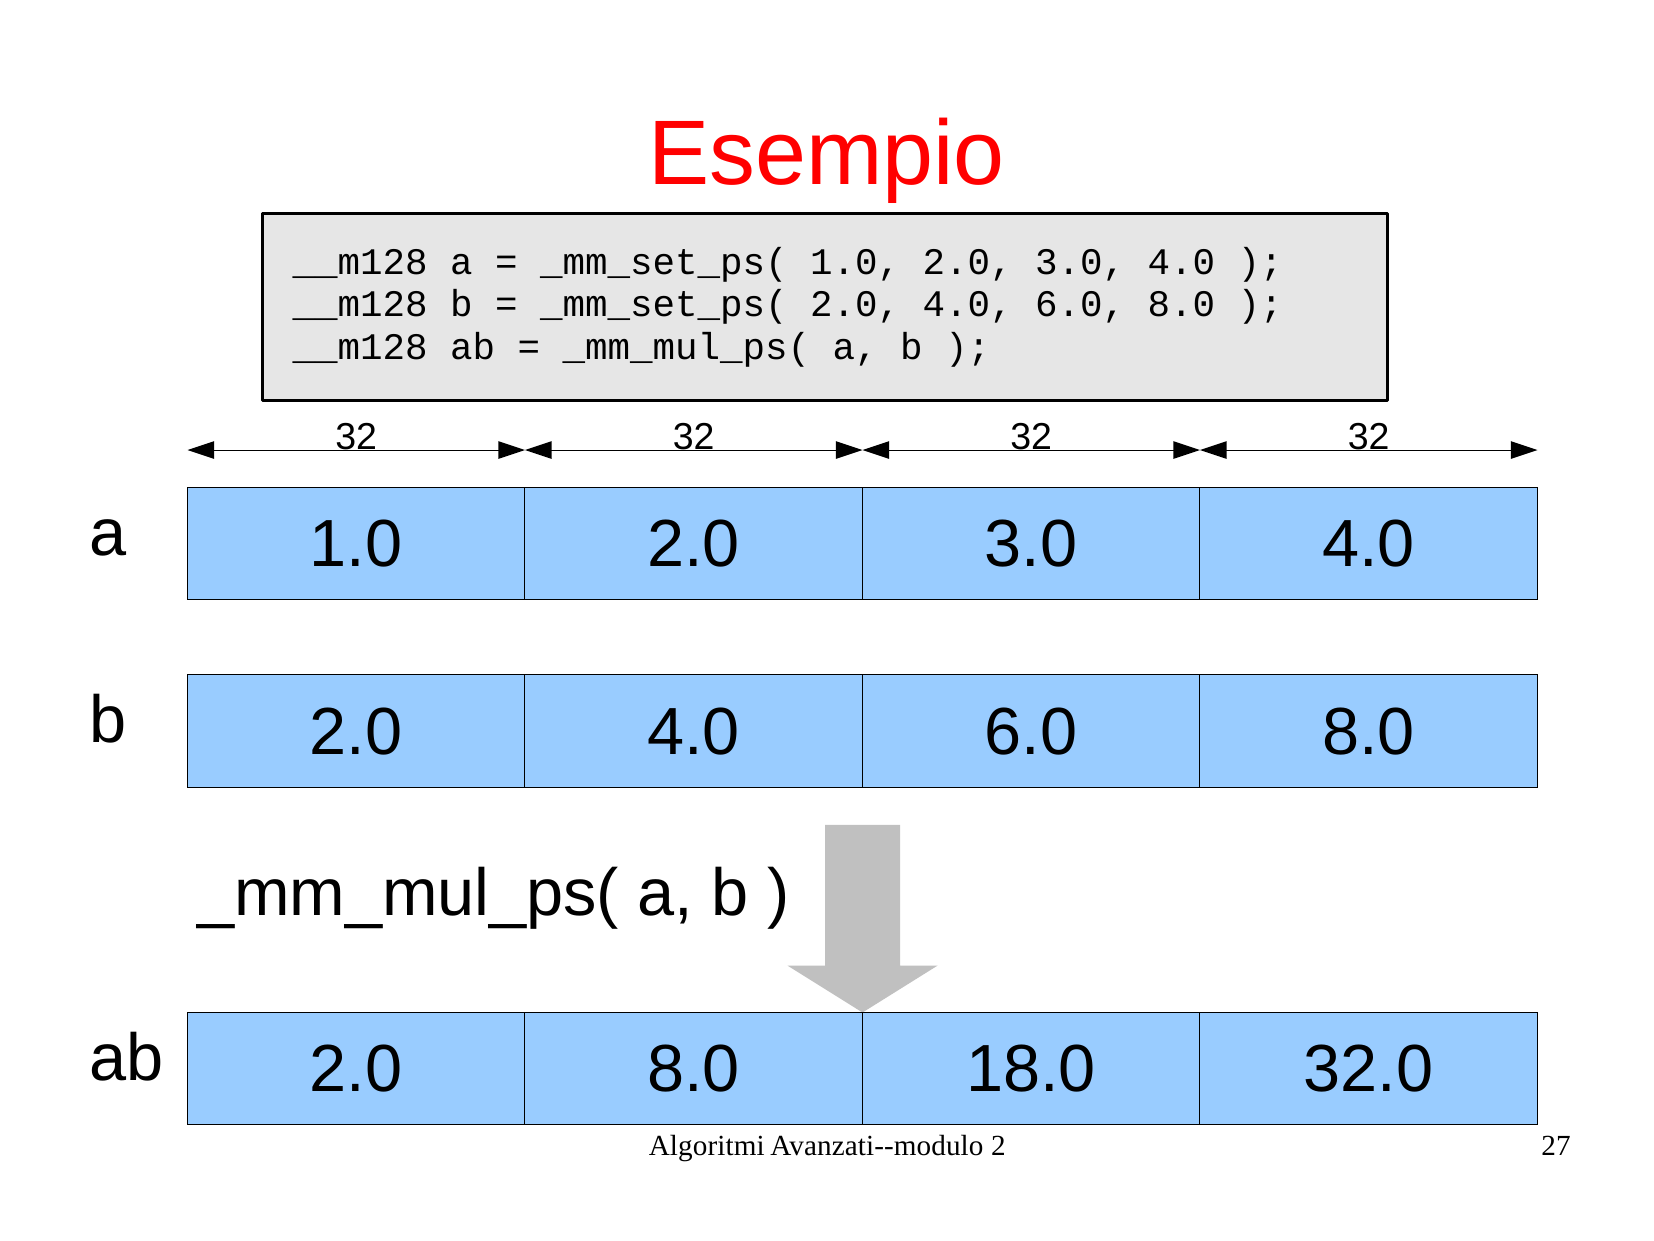

# Esempio
__m128 a = _mm_set_ps( 1.0, 2.0, 3.0, 4.0 );
__m128 b = _mm_set_ps( 2.0, 4.0, 6.0, 8.0 );
__m128 ab = _mm_mul_ps( a, b );
32
32
32
32
a
1.0
2.0
3.0
4.0
b
2.0
4.0
6.0
8.0
_mm_mul_ps( a, b )
ab
2.0
8.0
18.0
32.0
Algoritmi Avanzati--modulo 2
27